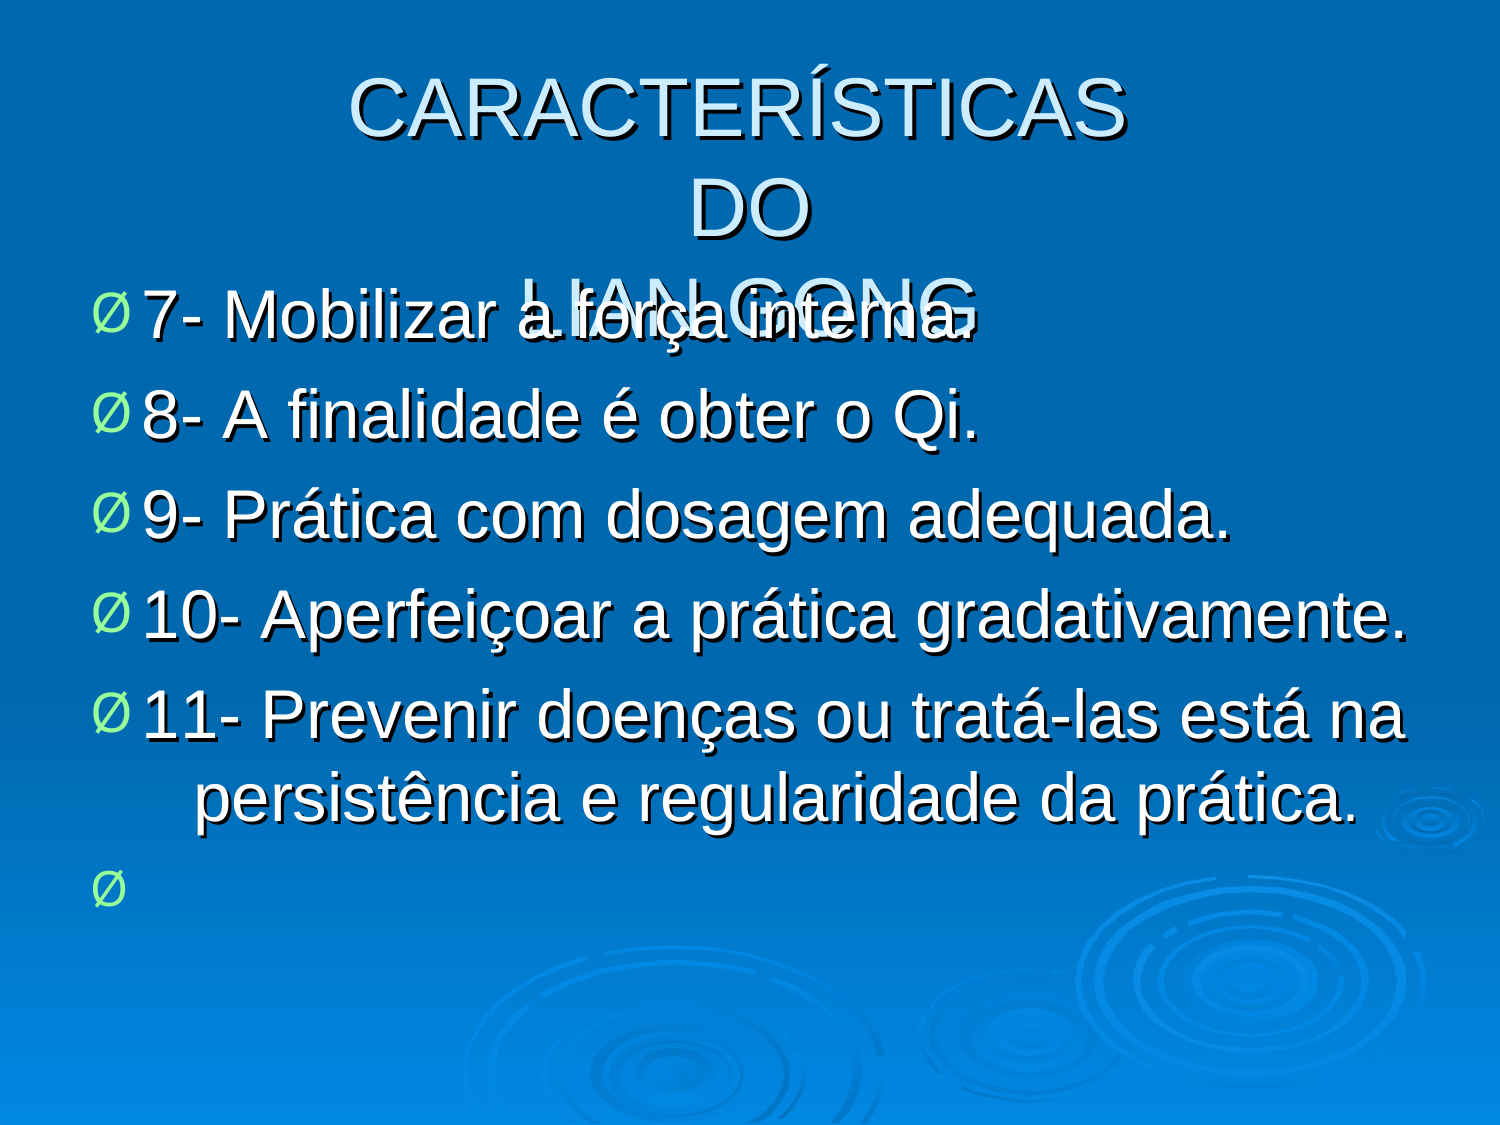

# CARACTERÍSTICAS DO LIAN GONG
7- Mobilizar a força interna.
8- A finalidade é obter o Qi.
9- Prática com dosagem adequada.
10- Aperfeiçoar a prática gradativamente.
11- Prevenir doenças ou tratá-las está na persistência e regularidade da prática.